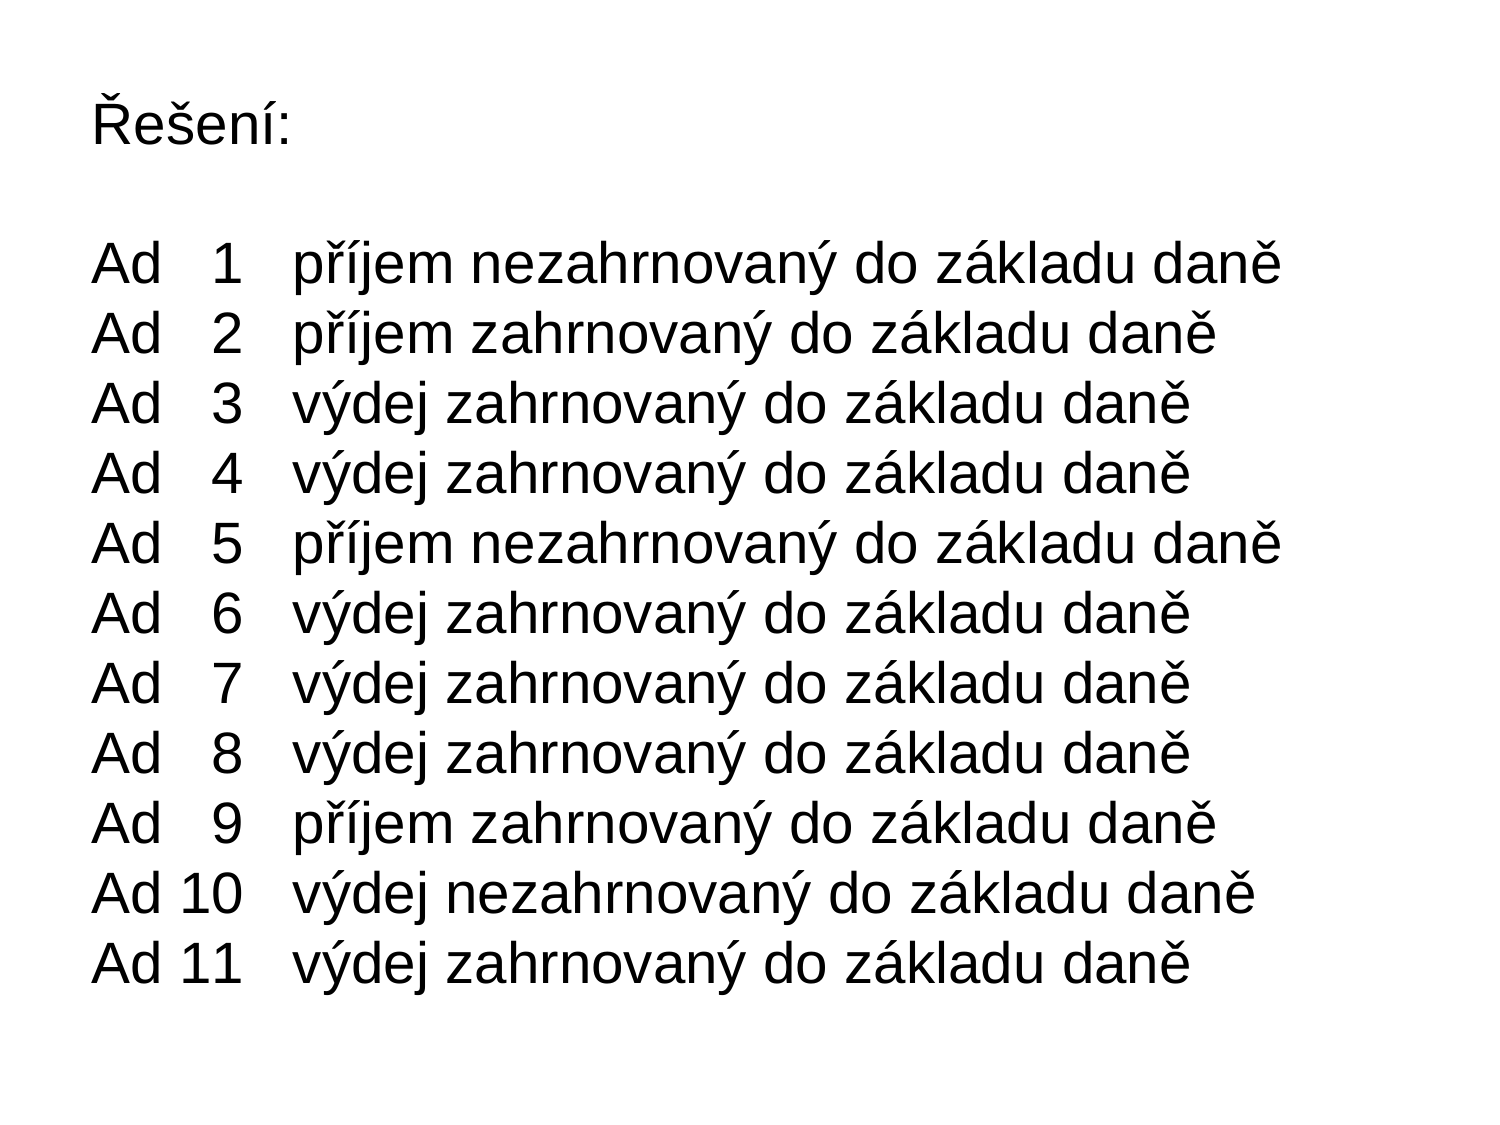

Řešení:
Ad 1 příjem nezahrnovaný do základu daně
Ad 2 příjem zahrnovaný do základu daně
Ad 3 výdej zahrnovaný do základu daně
Ad 4 výdej zahrnovaný do základu daně
Ad 5 příjem nezahrnovaný do základu daně
Ad 6 výdej zahrnovaný do základu daně
Ad 7 výdej zahrnovaný do základu daně
Ad 8 výdej zahrnovaný do základu daně
Ad 9 příjem zahrnovaný do základu daně
Ad 10 výdej nezahrnovaný do základu daně
Ad 11 výdej zahrnovaný do základu daně